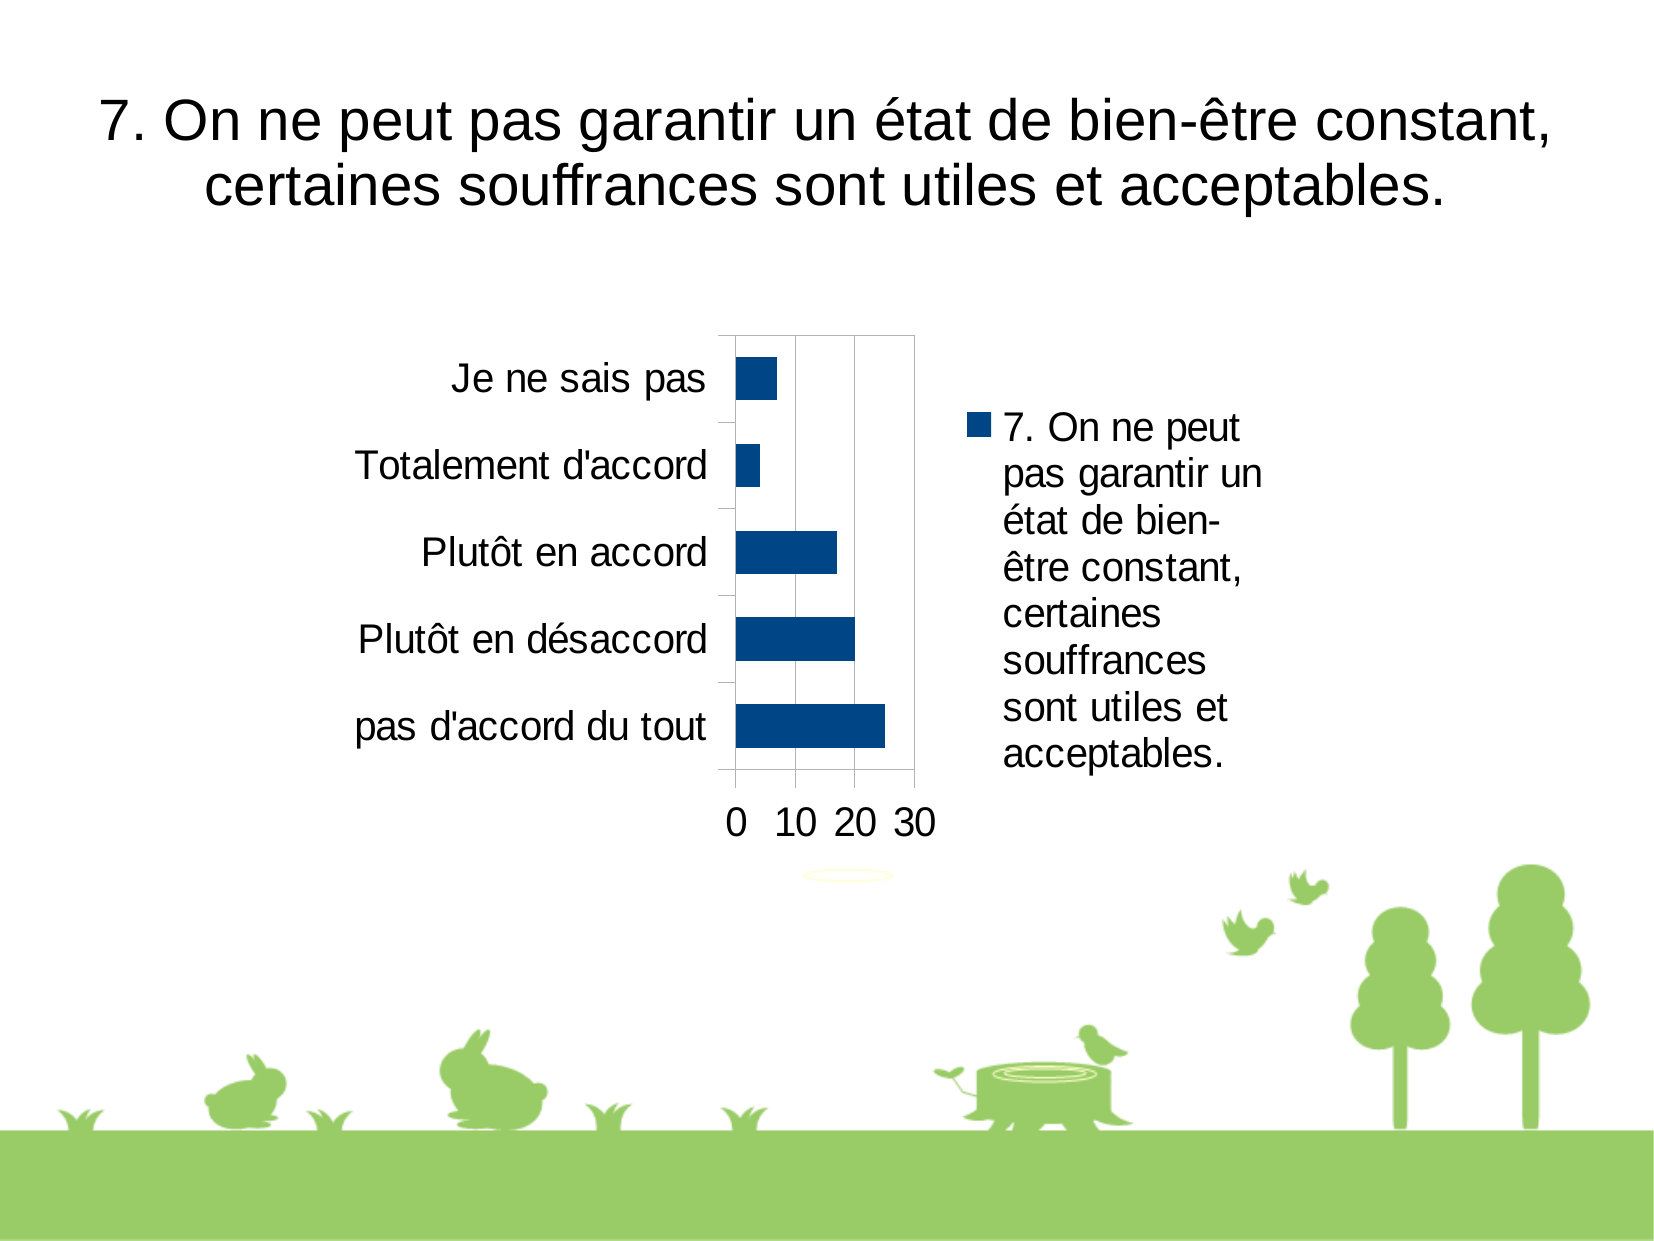

# 7. On ne peut pas garantir un état de bien-être constant, certaines souffrances sont utiles et acceptables.
### Chart
| Category | 7. On ne peut pas garantir un état de bien-être constant, certaines souffrances sont utiles et acceptables. |
|---|---|
| pas d'accord du tout | 25.0 |
| Plutôt en désaccord | 20.0 |
| Plutôt en accord | 17.0 |
| Totalement d'accord | 4.0 |
| Je ne sais pas | 7.0 |